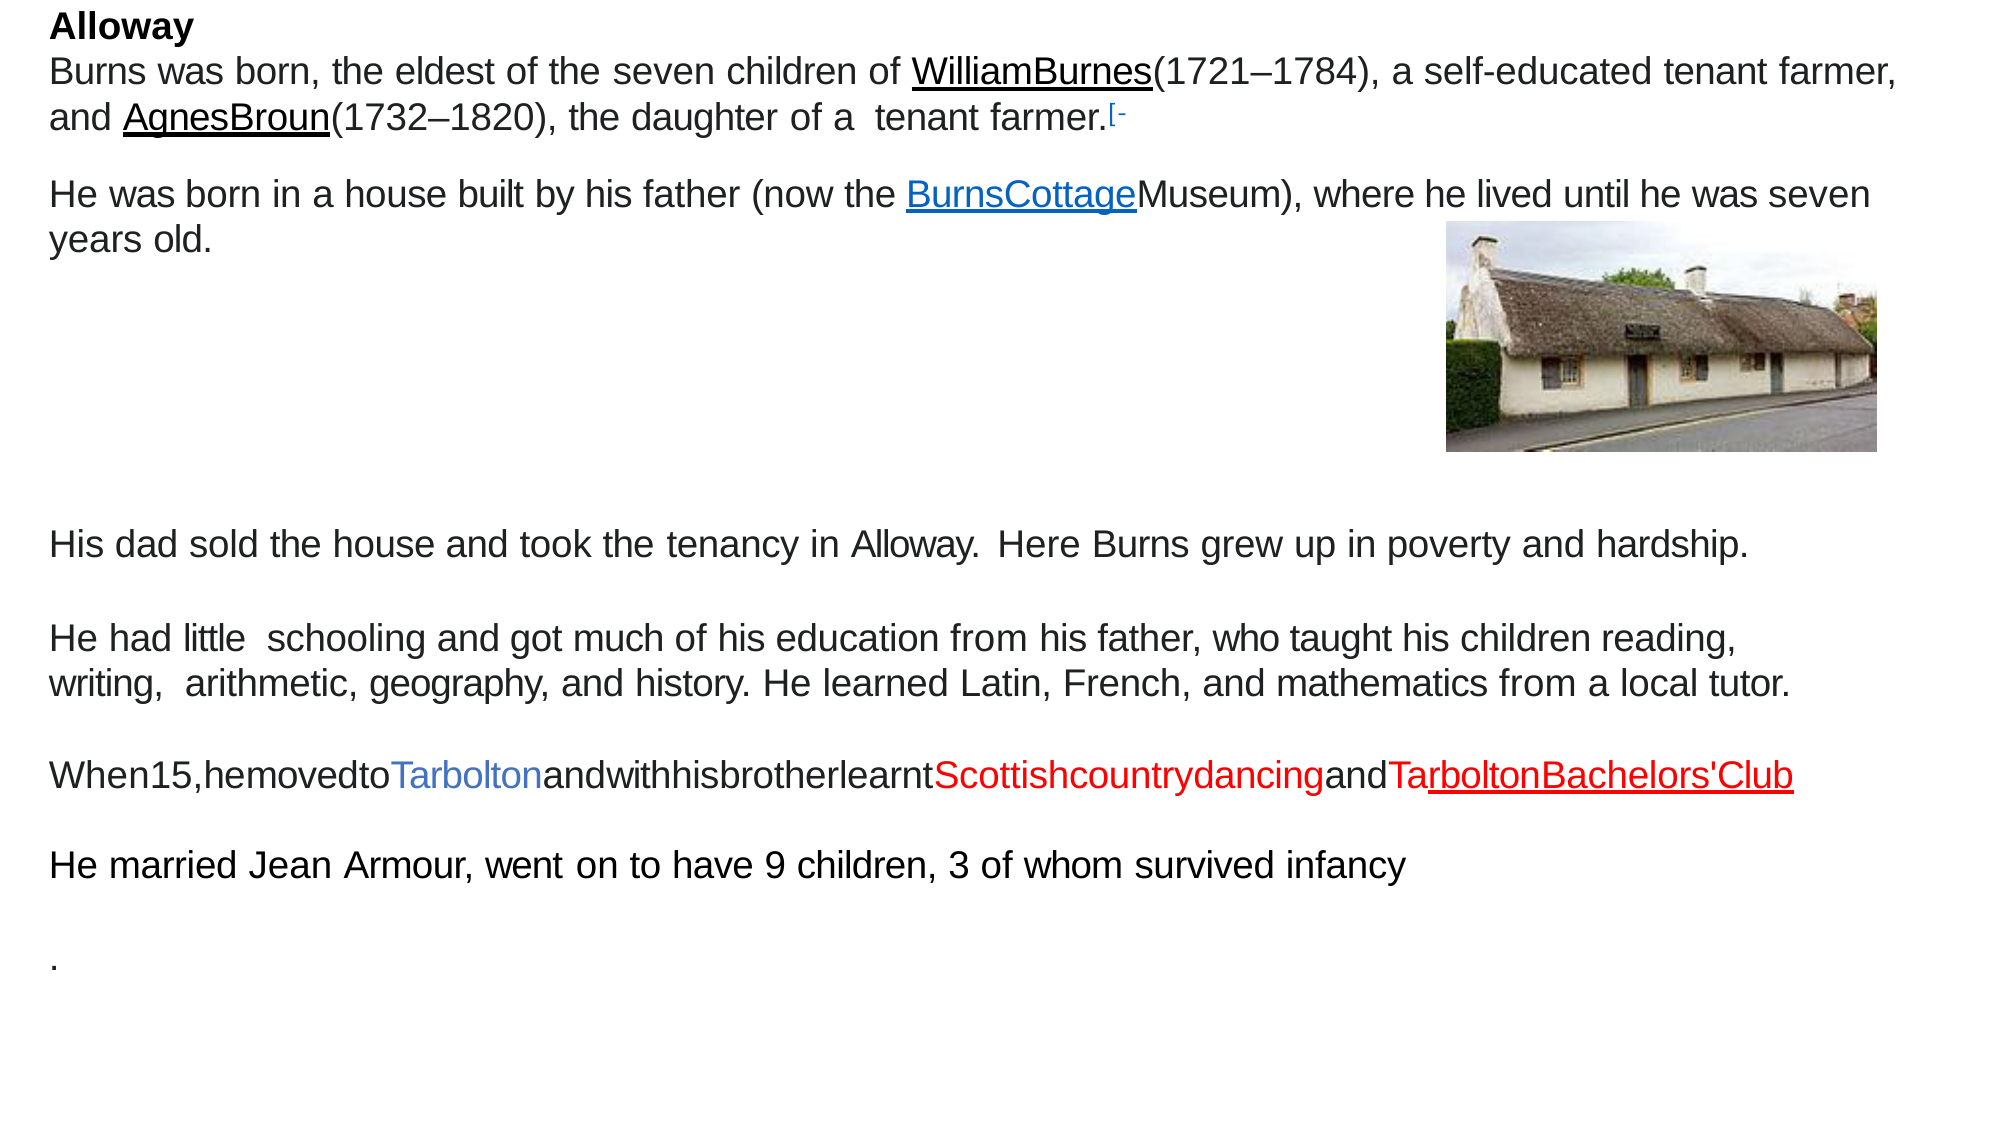

Alloway
Burns was born, the eldest of the seven children of WilliamBurnes(1721–1784), a self-educated tenant farmer,
and AgnesBroun(1732–1820), the daughter of a tenant farmer.[
He was born in a house built by his father (now the BurnsCottageMuseum), where he lived until he was seven years old.
His dad sold the house and took the tenancy in Alloway. Here Burns grew up in poverty and hardship.
He had little	schooling and got much of his education from his father, who taught his children reading, writing, arithmetic, geography, and history. He learned Latin, French, and mathematics from a local tutor.
When15,hemovedtoTarboltonandwithhisbrotherlearntScottishcountrydancingandTarboltonBachelors'Club
He married Jean Armour, went on to have 9 children, 3 of whom survived infancy
.